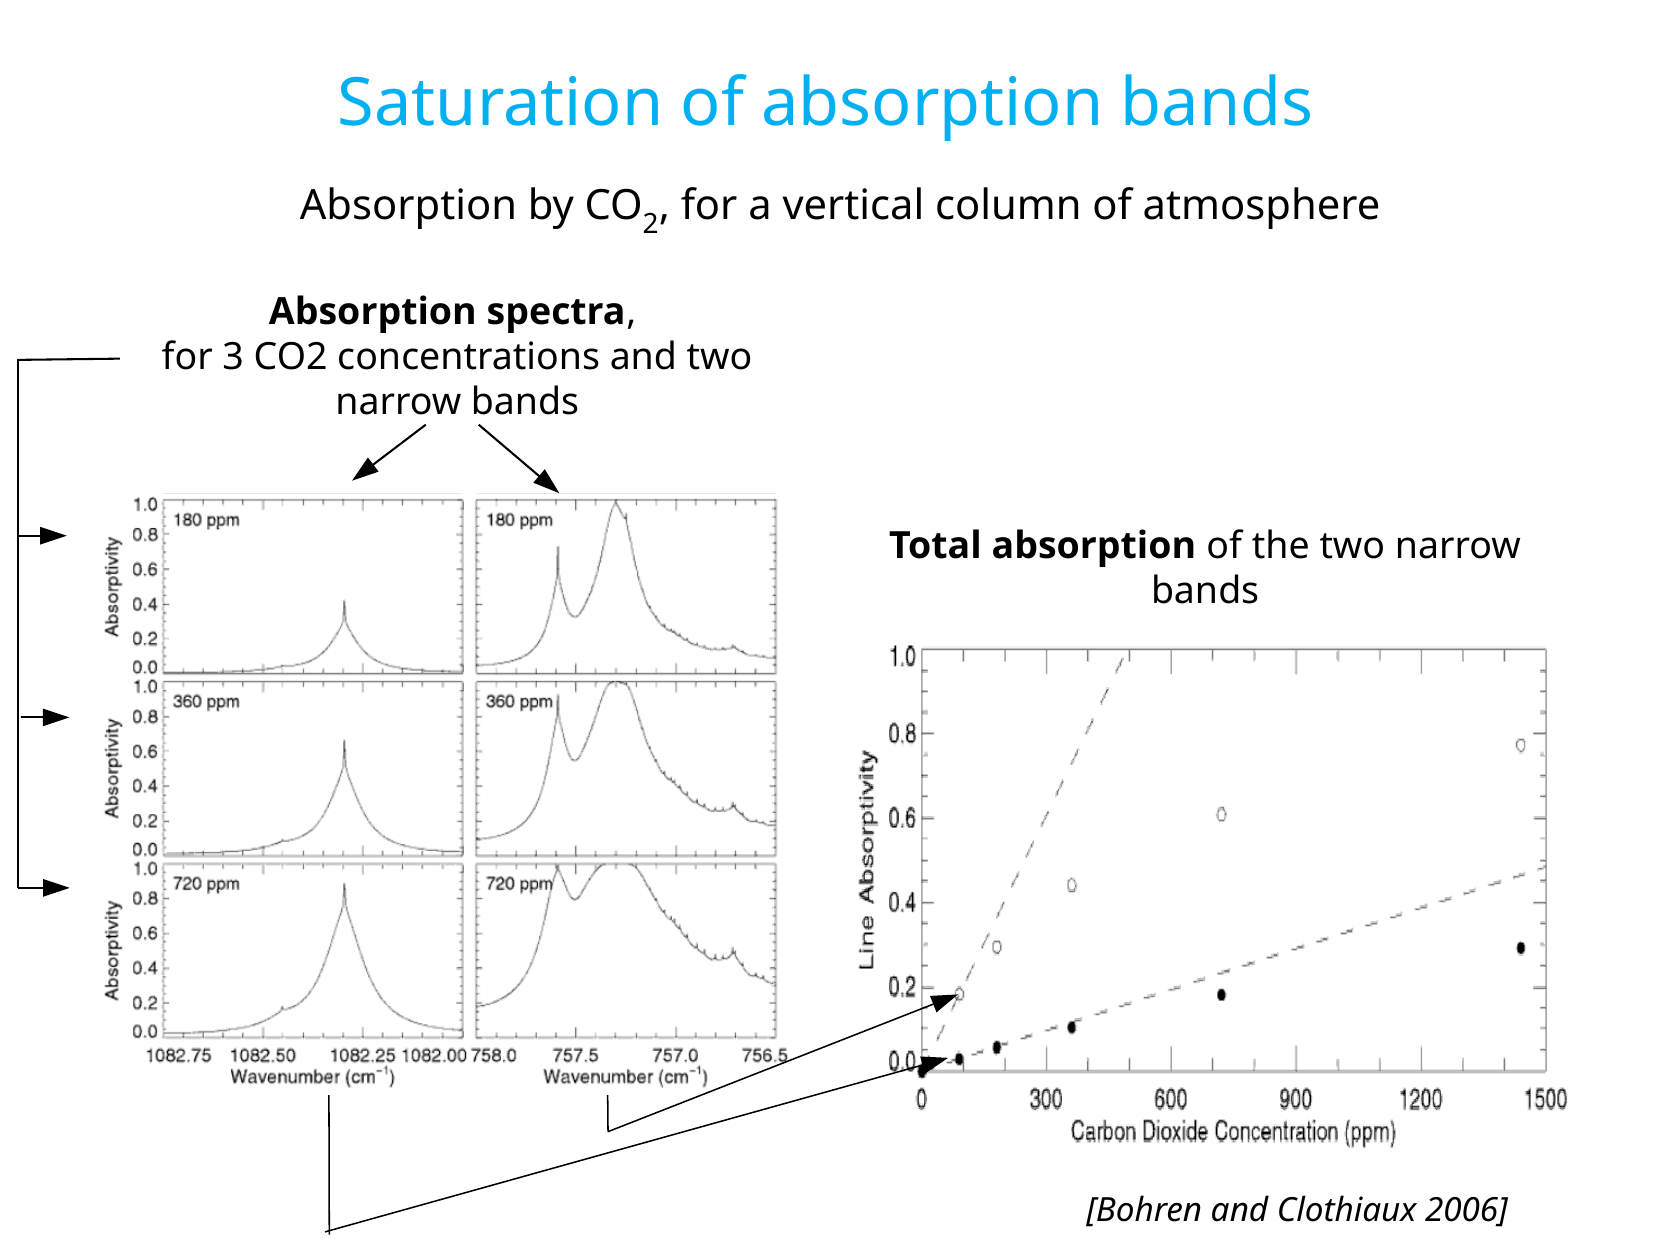

Saturation of absorption bands
Absorption by CO2, for a vertical column of atmosphere
Absorption spectra,
for 3 CO2 concentrations and two narrow bands
Total absorption of the two narrow bands
[Bohren and Clothiaux 2006]